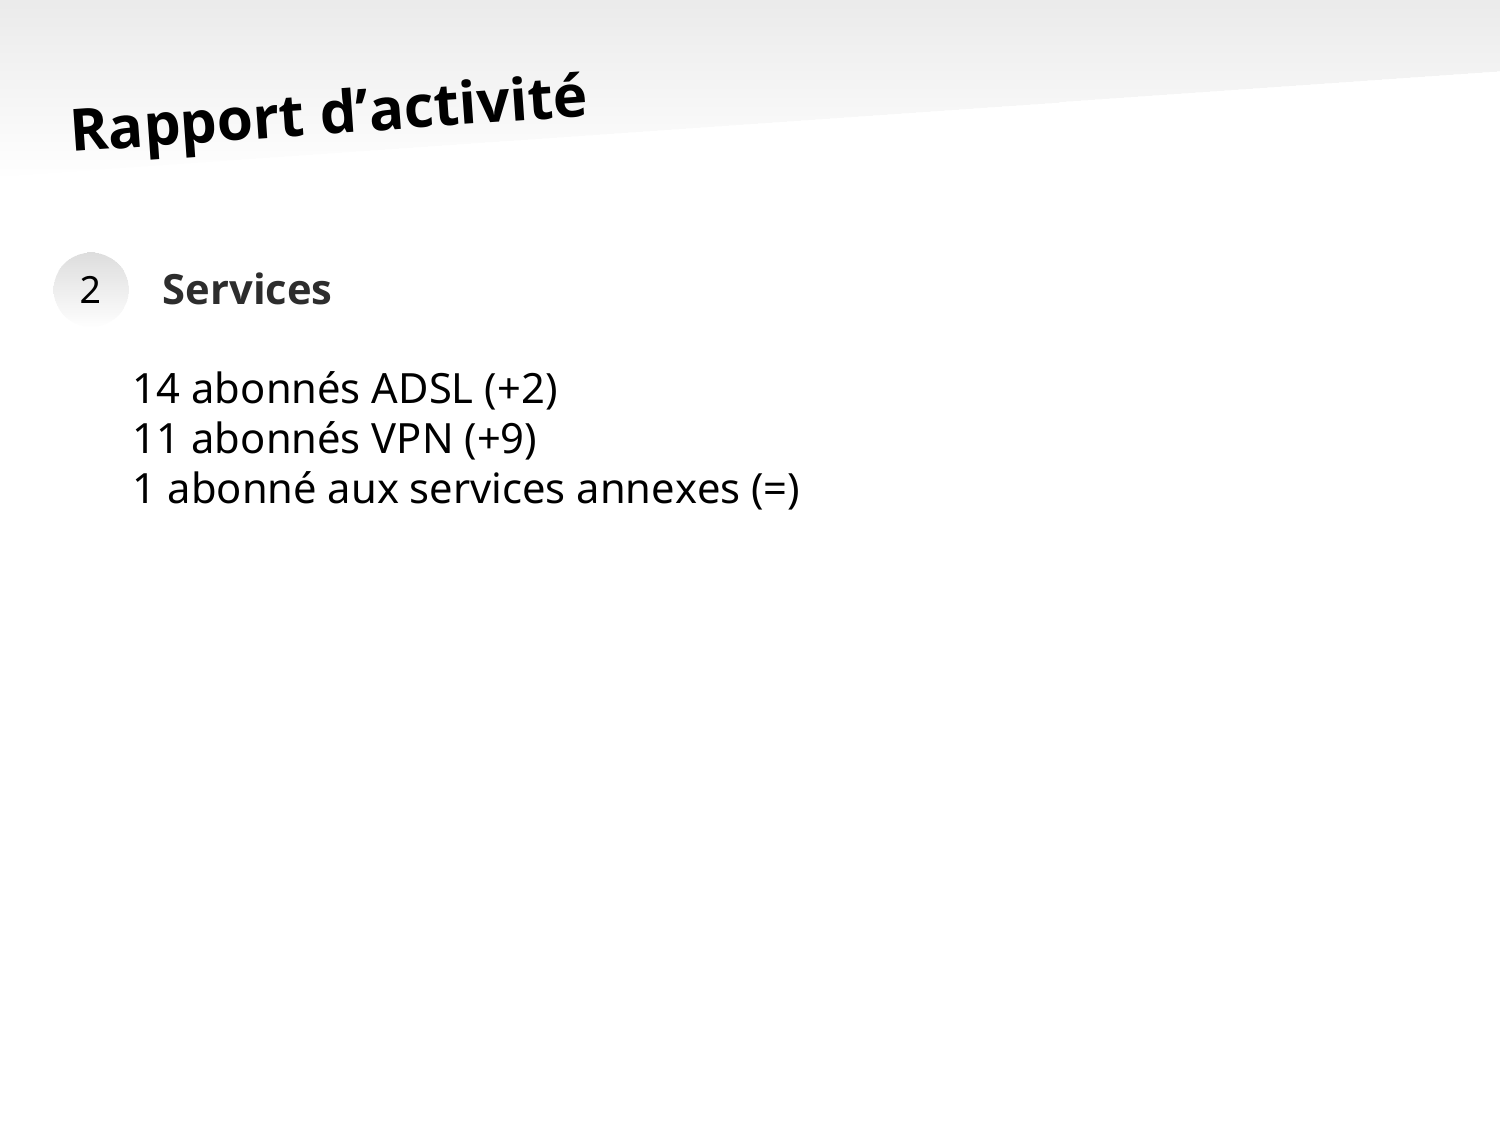

Rapport d’activité
Services
2
14 abonnés ADSL (+2)
11 abonnés VPN (+9)
1 abonné aux services annexes (=)
5